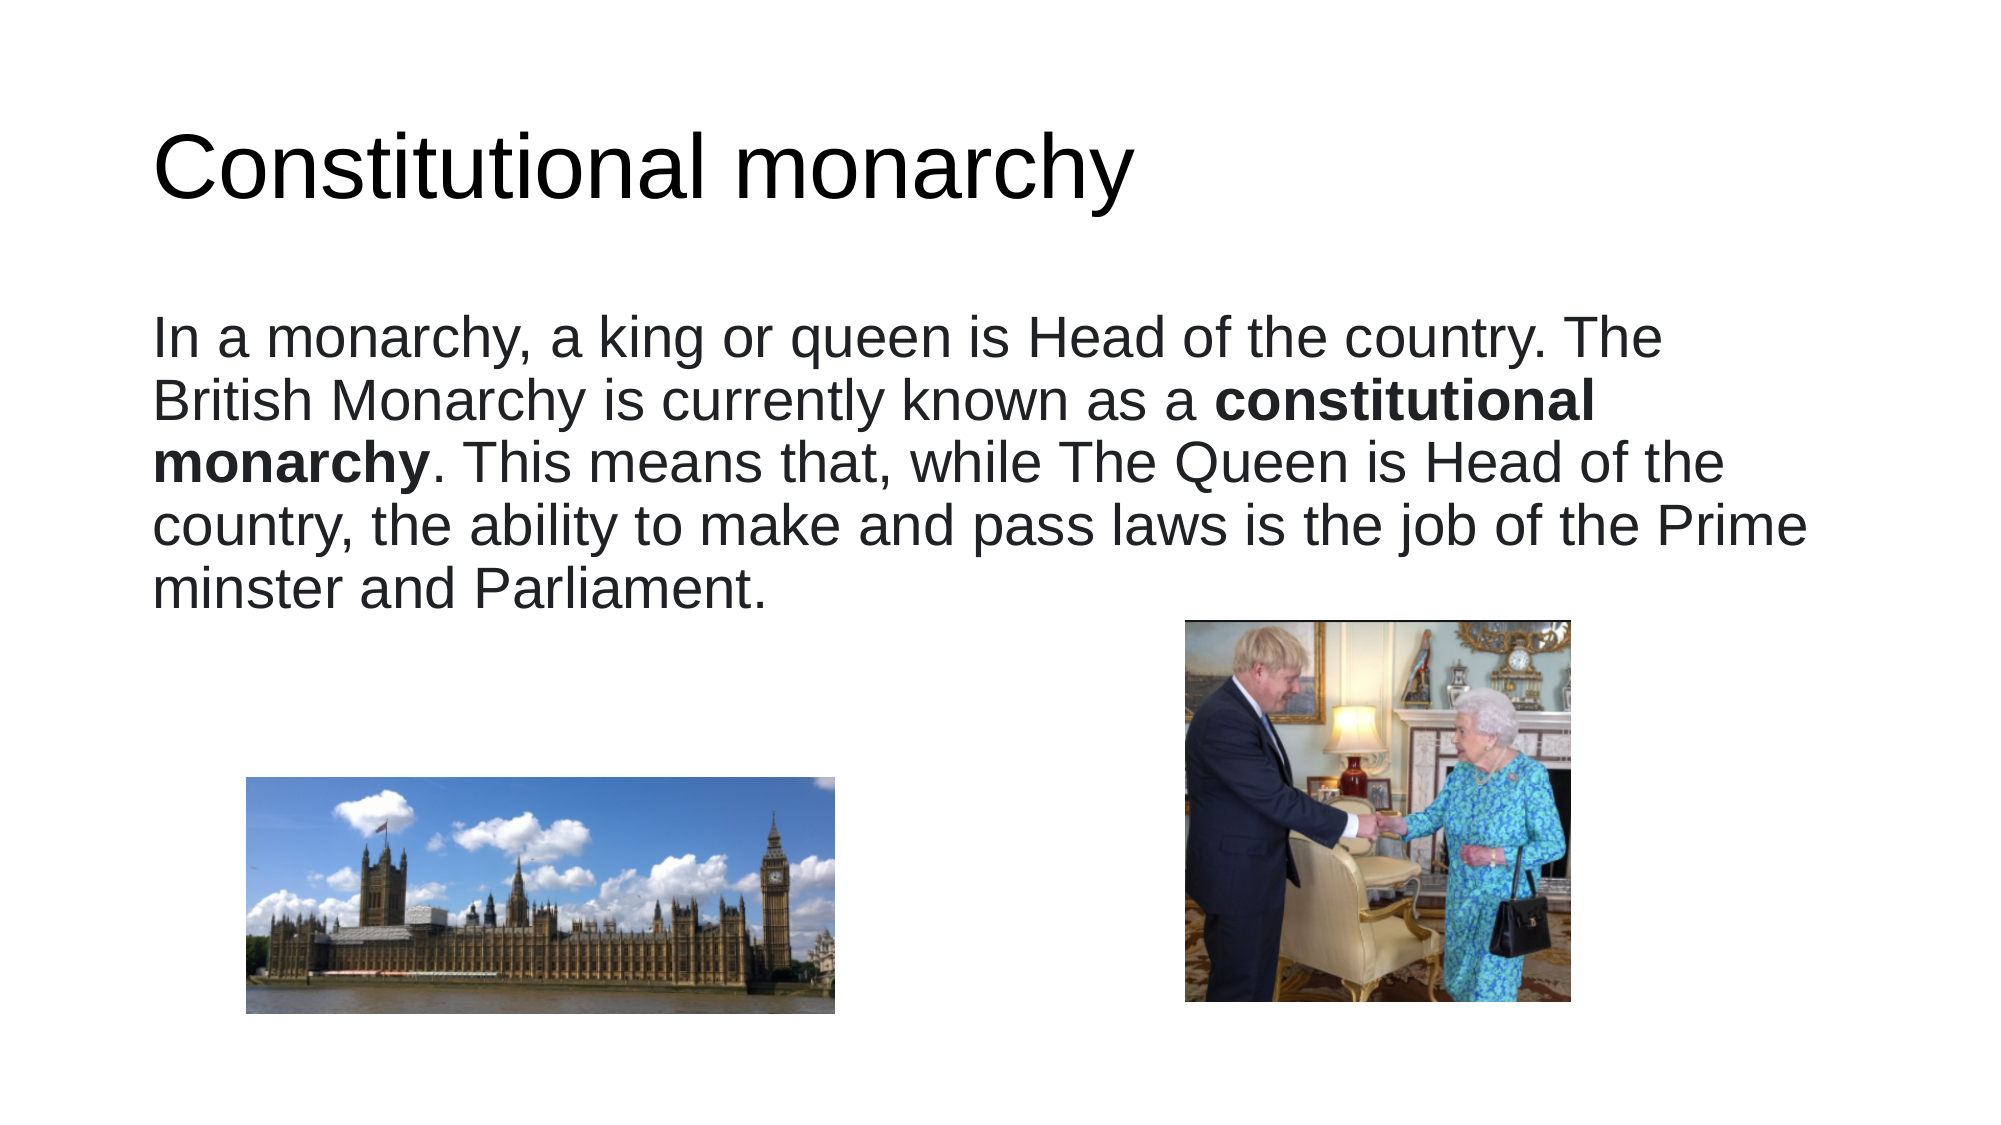

# Constitutional monarchy
In a monarchy, a king or queen is Head of the country. The British Monarchy is currently known as a constitutional monarchy. This means that, while The Queen is Head of the country, the ability to make and pass laws is the job of the Prime minster and Parliament.